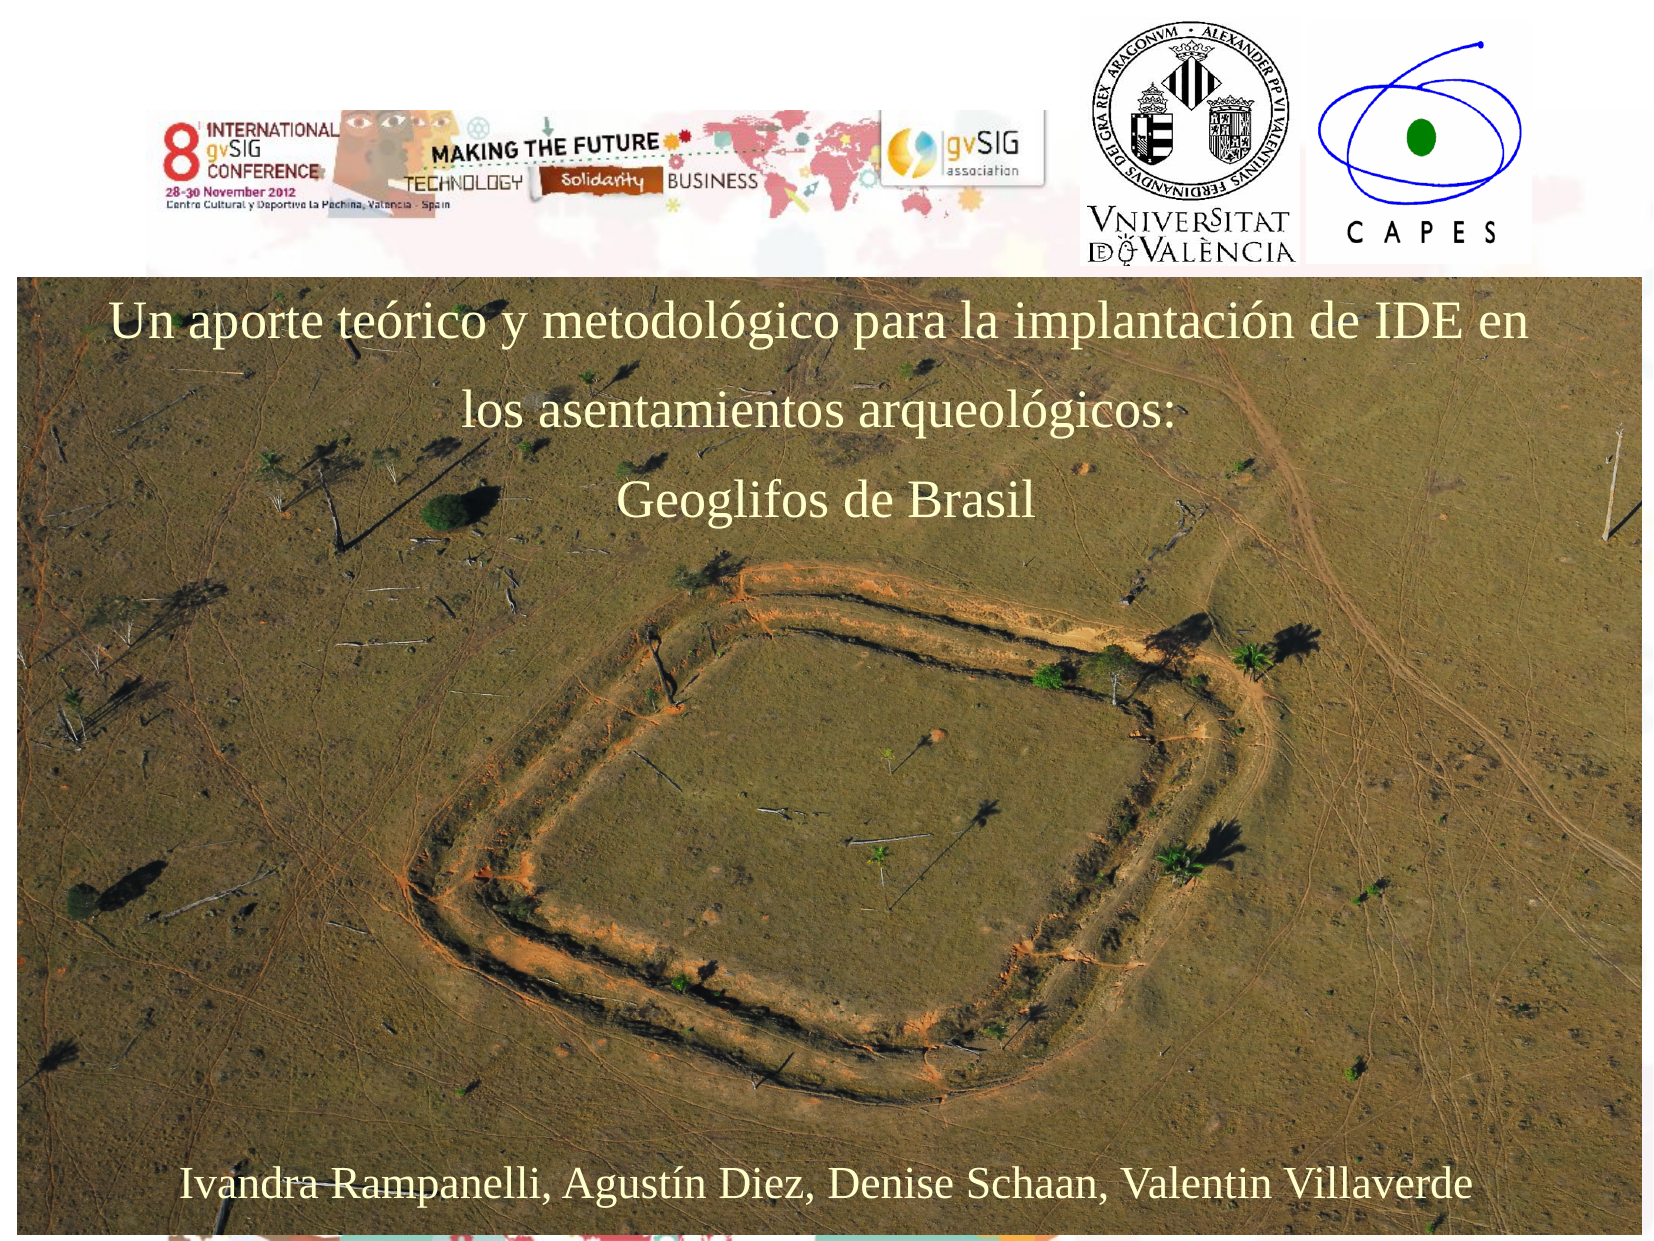

# Un aporte teórico y metodológico para la implantación de IDE en
los asentamientos arqueológicos:
Geoglifos de Brasil
Ivandra Rampanelli, Agustín Diez, Denise Schaan, Valentin Villaverde